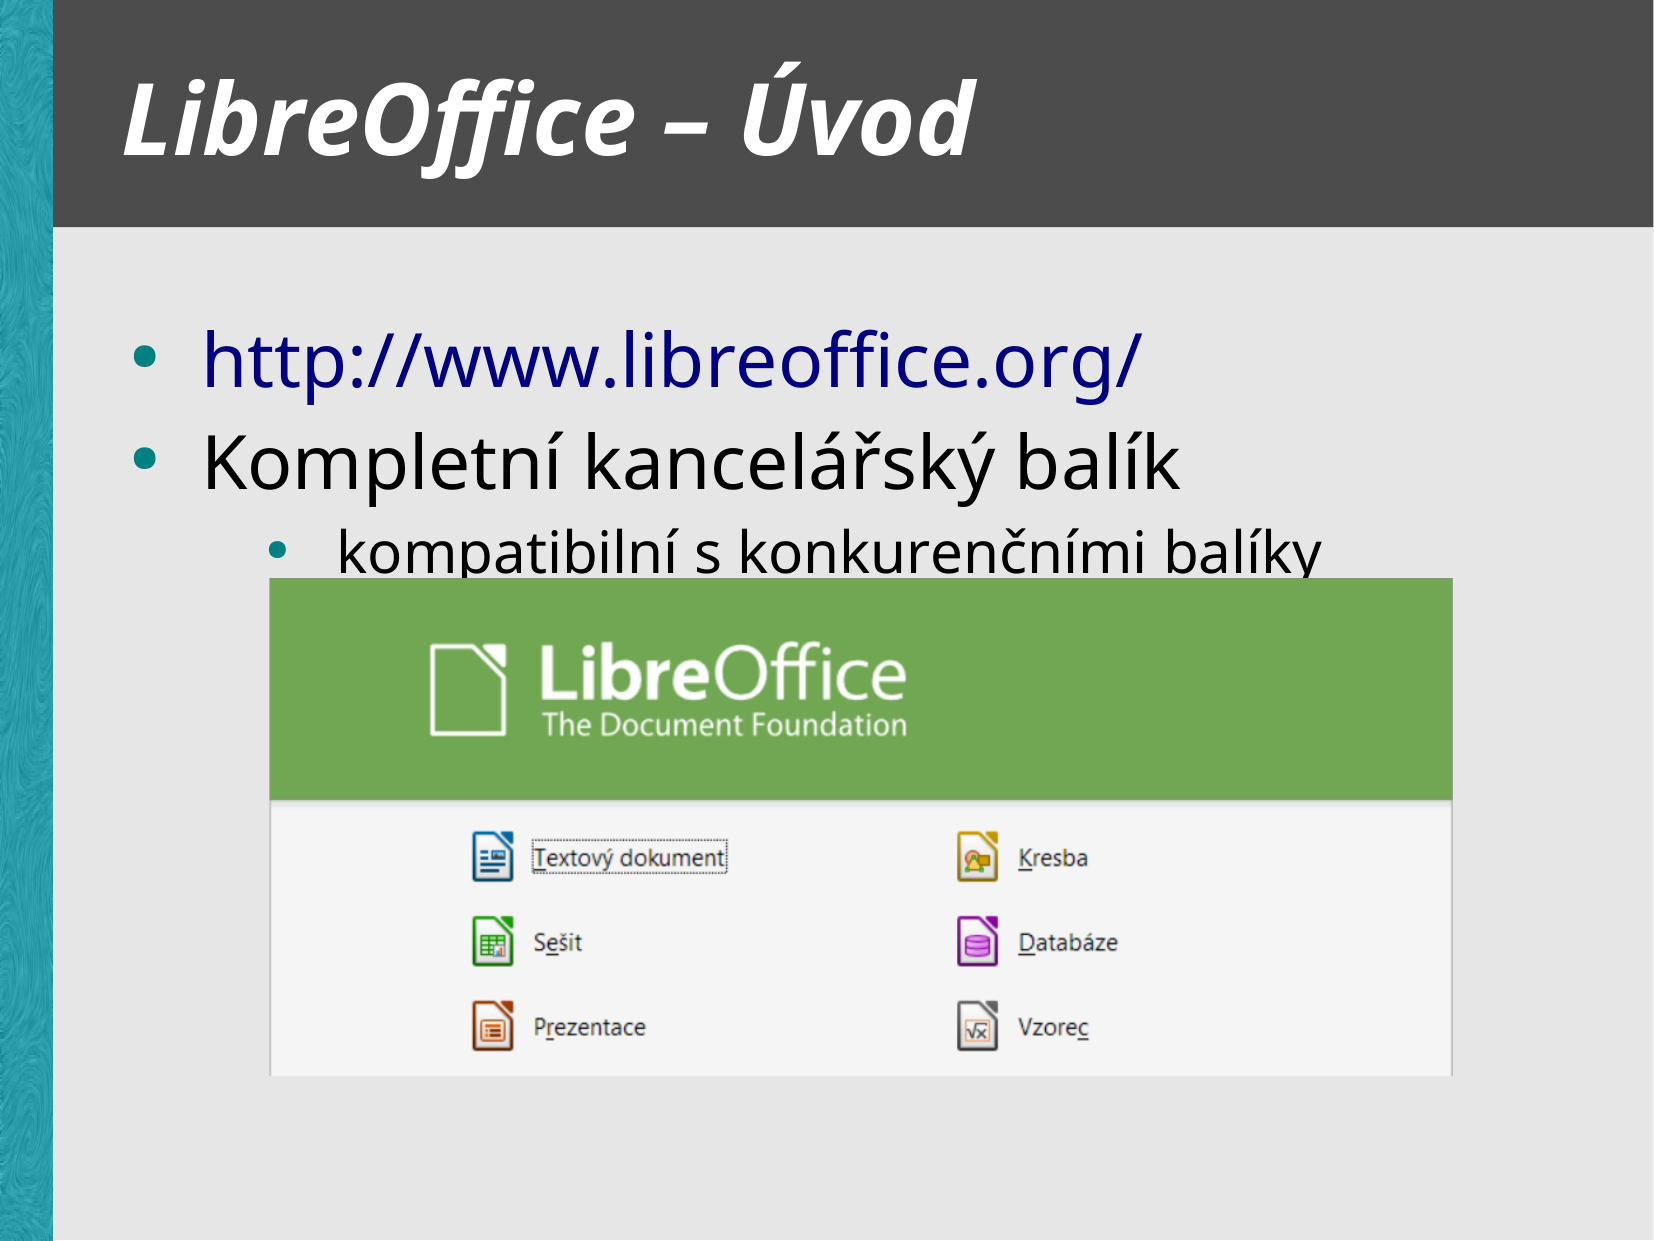

# LibreOffice – Úvod
http://www.libreoffice.org/
Kompletní kancelářský balík
kompatibilní s konkurenčními balíky